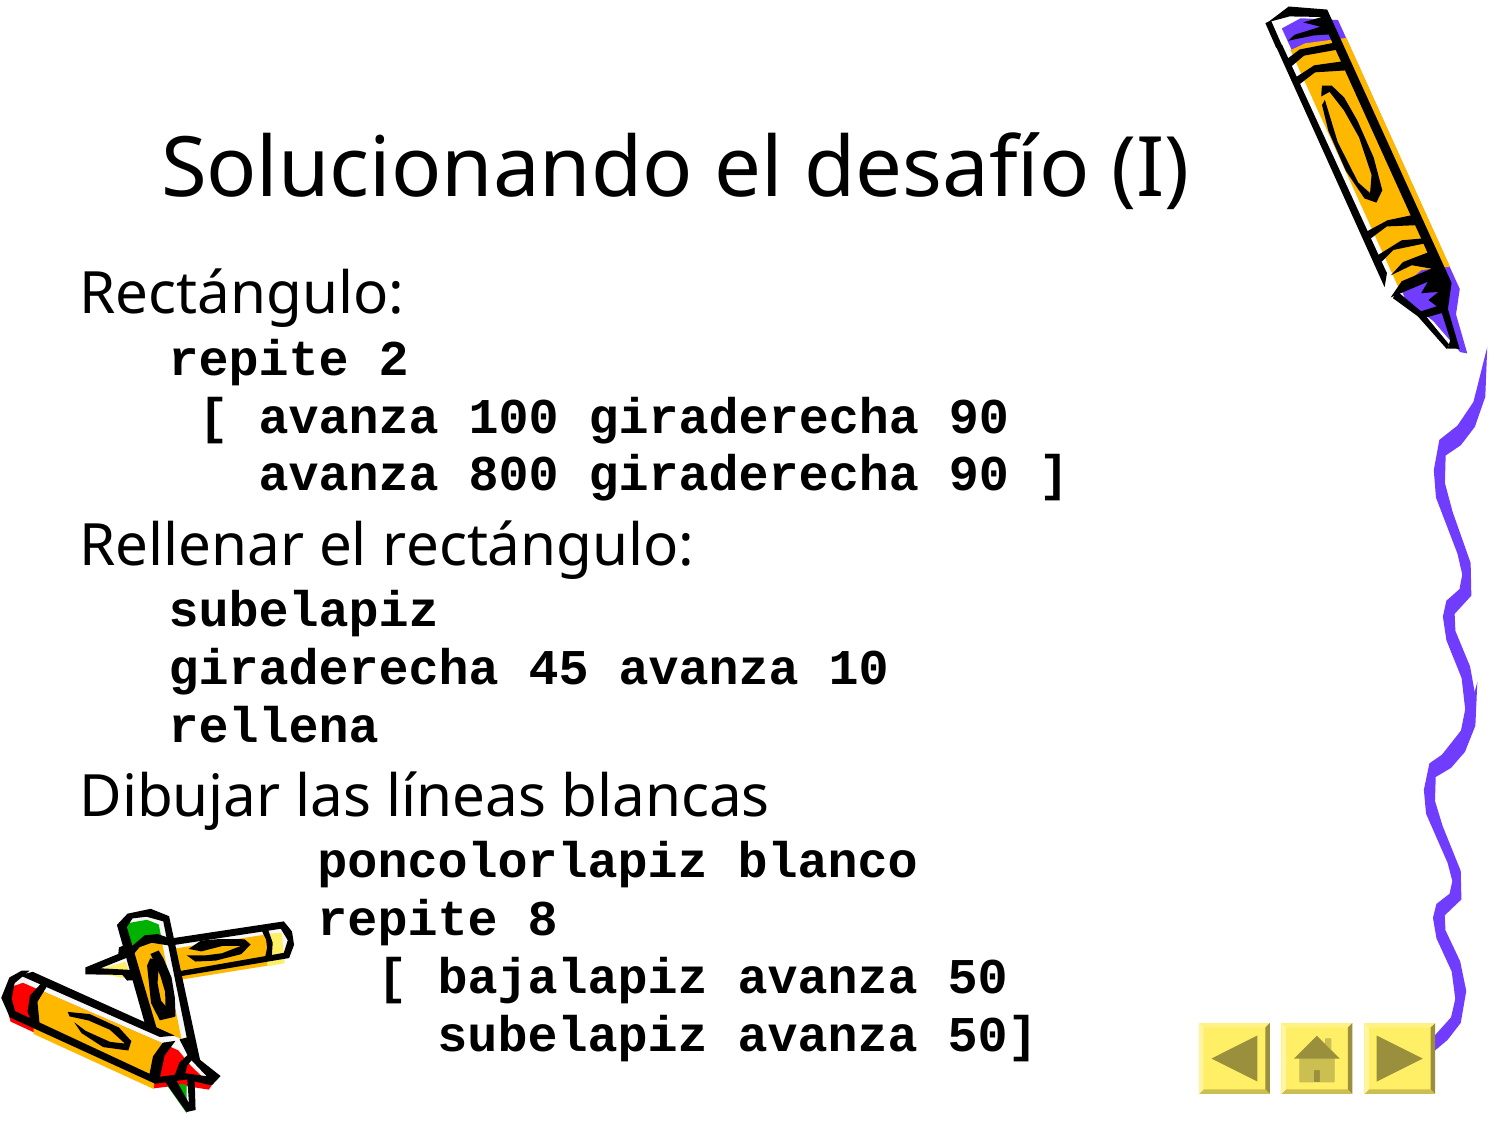

# Solucionando el desafío (I)
Rectángulo:
repite 2
 [ avanza 100 giraderecha 90
 avanza 800 giraderecha 90 ]
Rellenar el rectángulo:
subelapiz
giraderecha 45 avanza 10
rellena
Dibujar las líneas blancas
		poncolorlapiz blanco
		repite 8
		 [ bajalapiz avanza 50
		 subelapiz avanza 50]